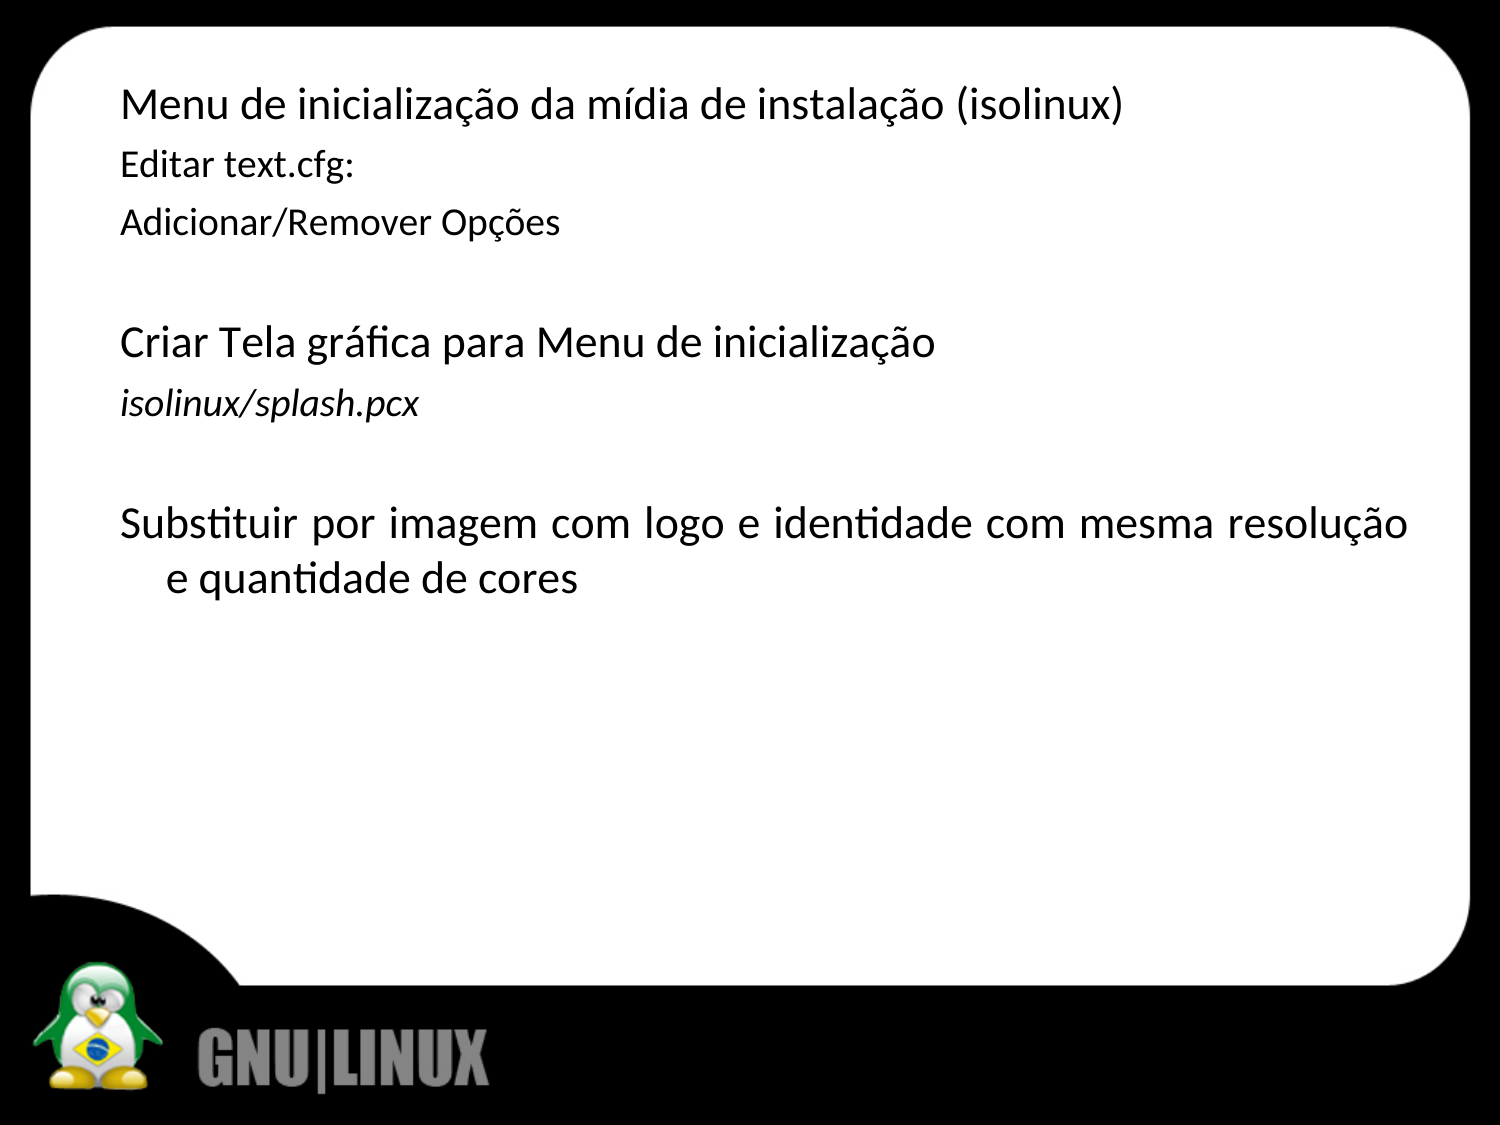

Menu de inicialização da mídia de instalação (isolinux)‏
Editar text.cfg:
Adicionar/Remover Opções
Criar Tela gráfica para Menu de inicialização
isolinux/splash.pcx
Substituir por imagem com logo e identidade com mesma resolução e quantidade de cores